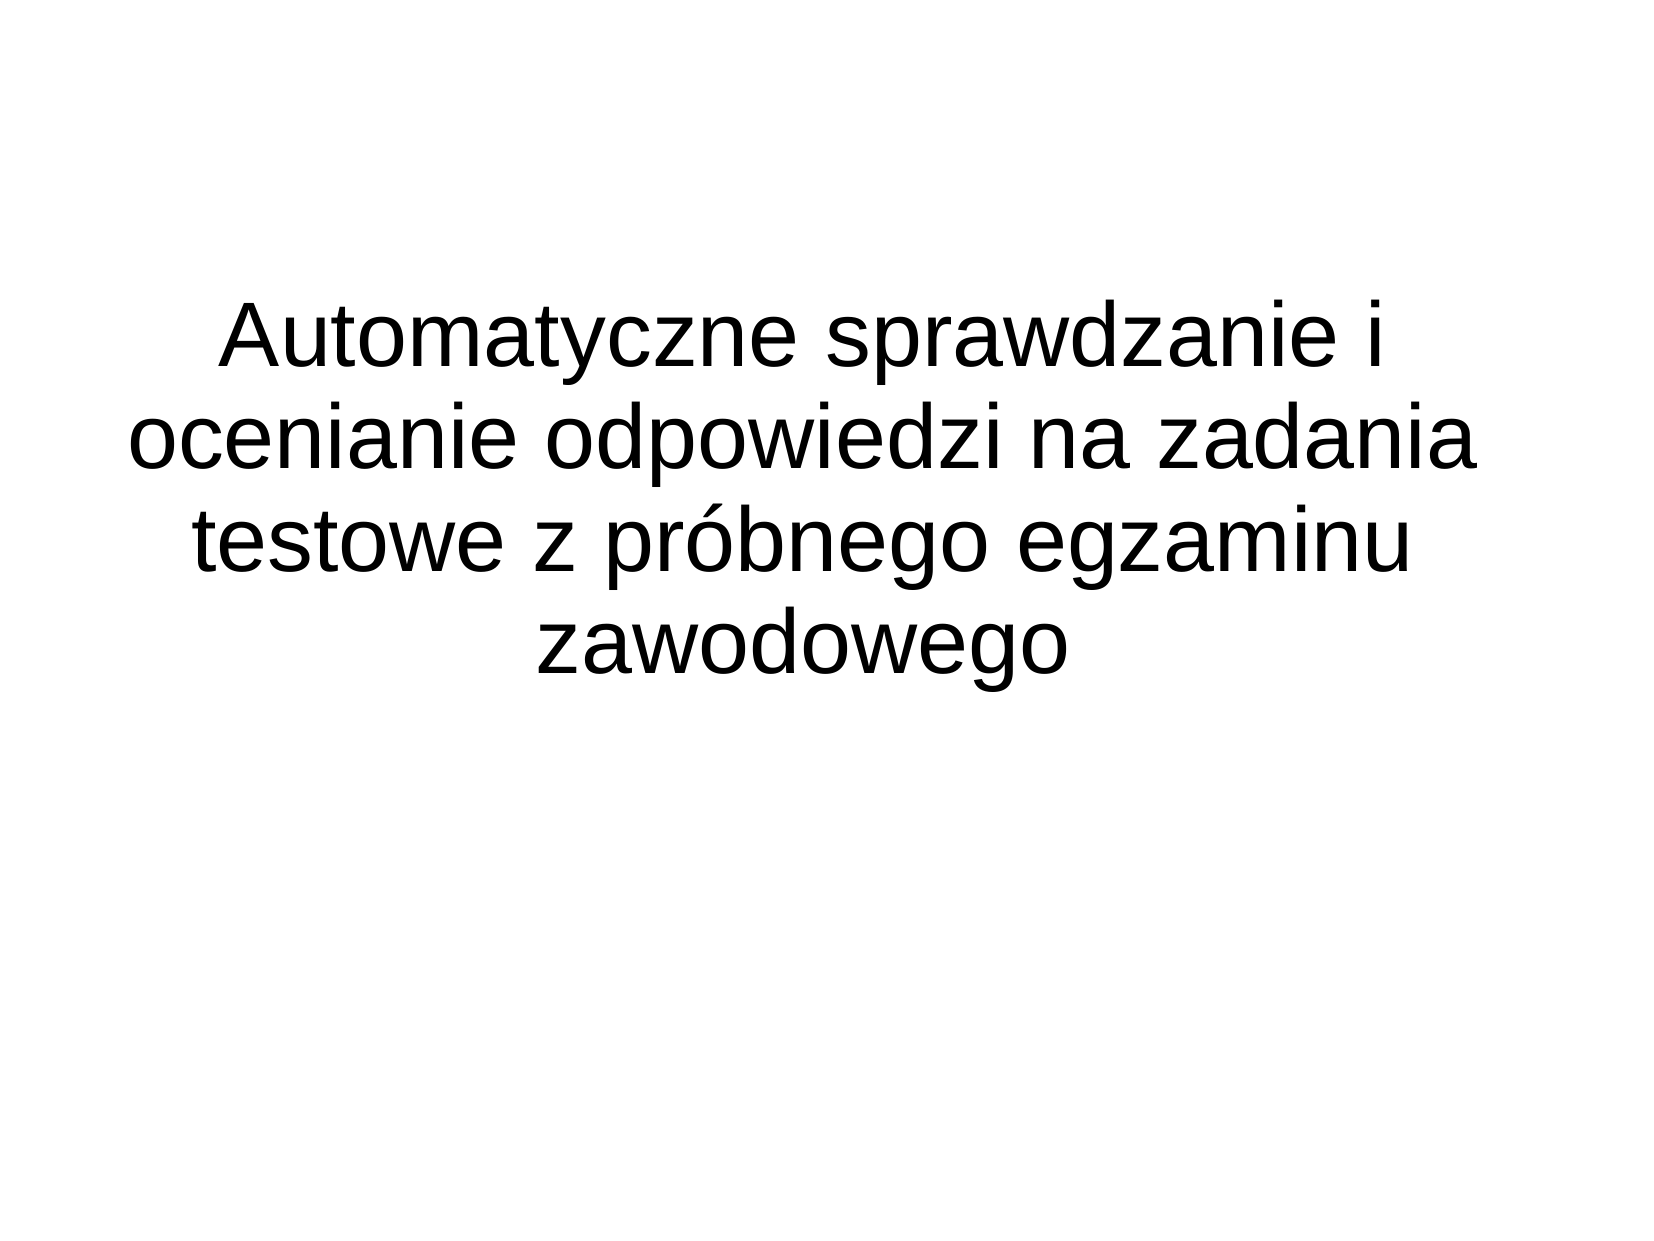

# Automatyczne sprawdzanie i ocenianie odpowiedzi na zadania testowe z próbnego egzaminu zawodowego